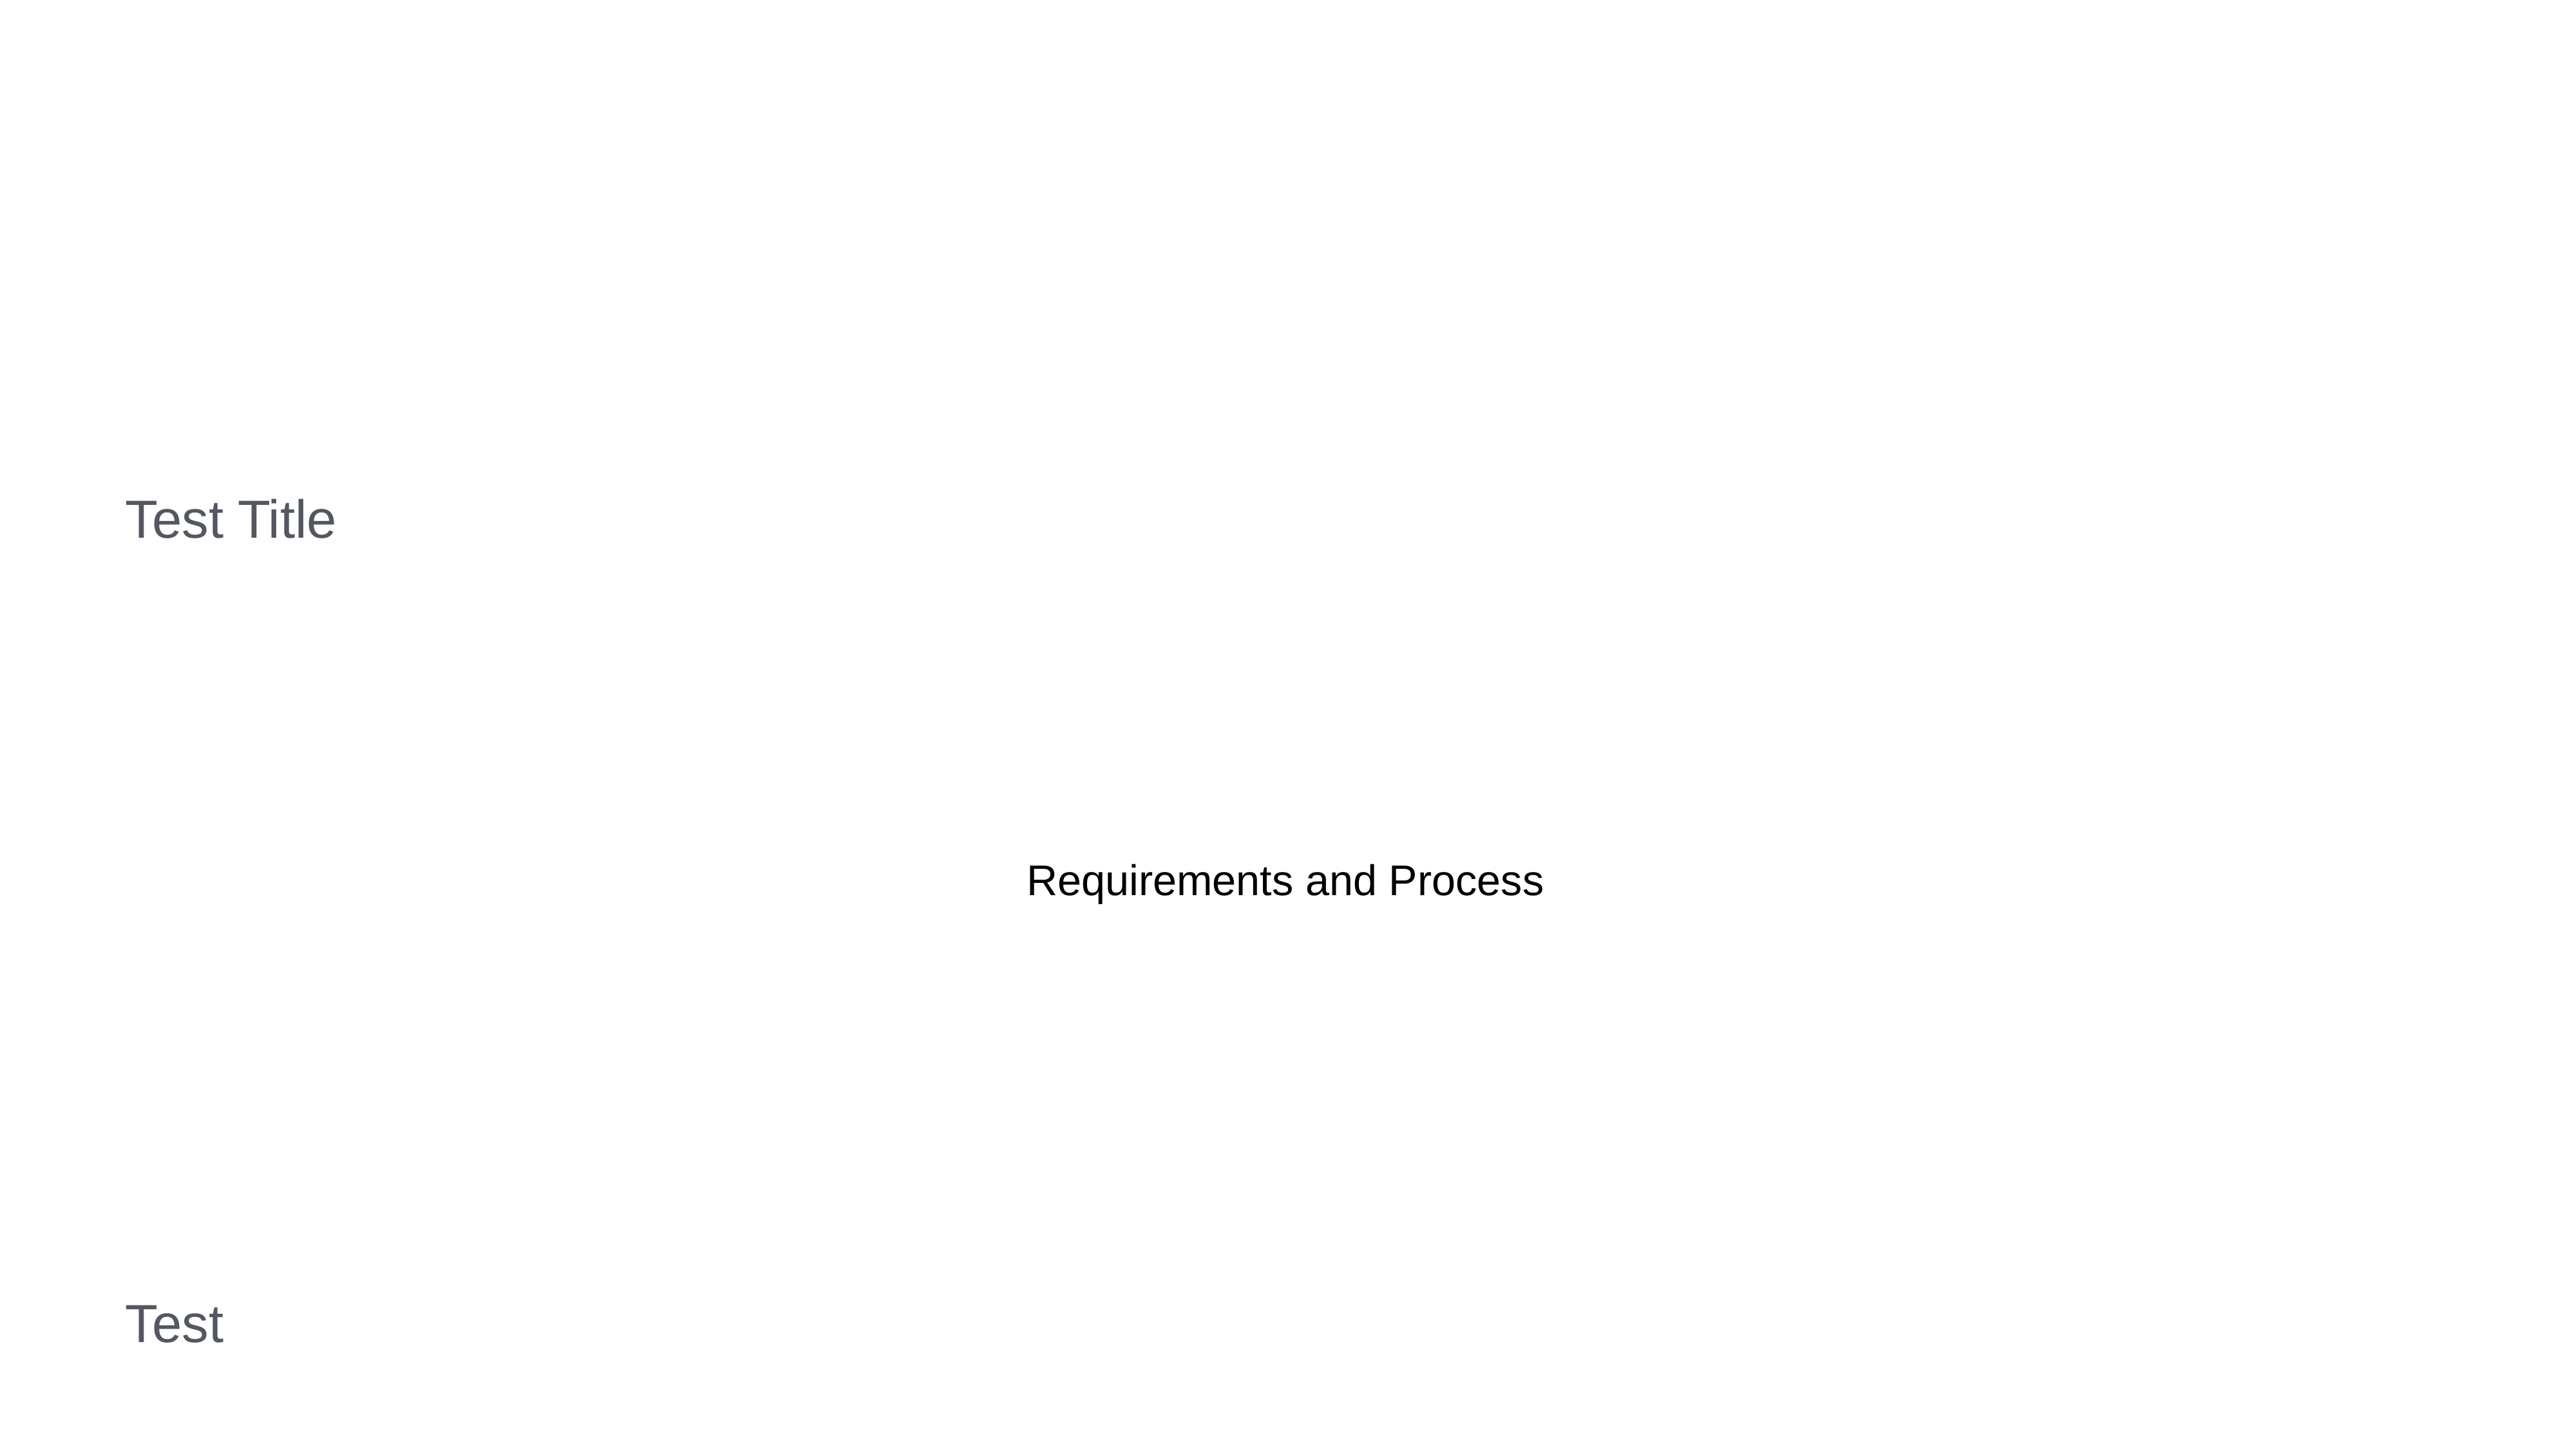

Test Title
Requirements and Process
# Test